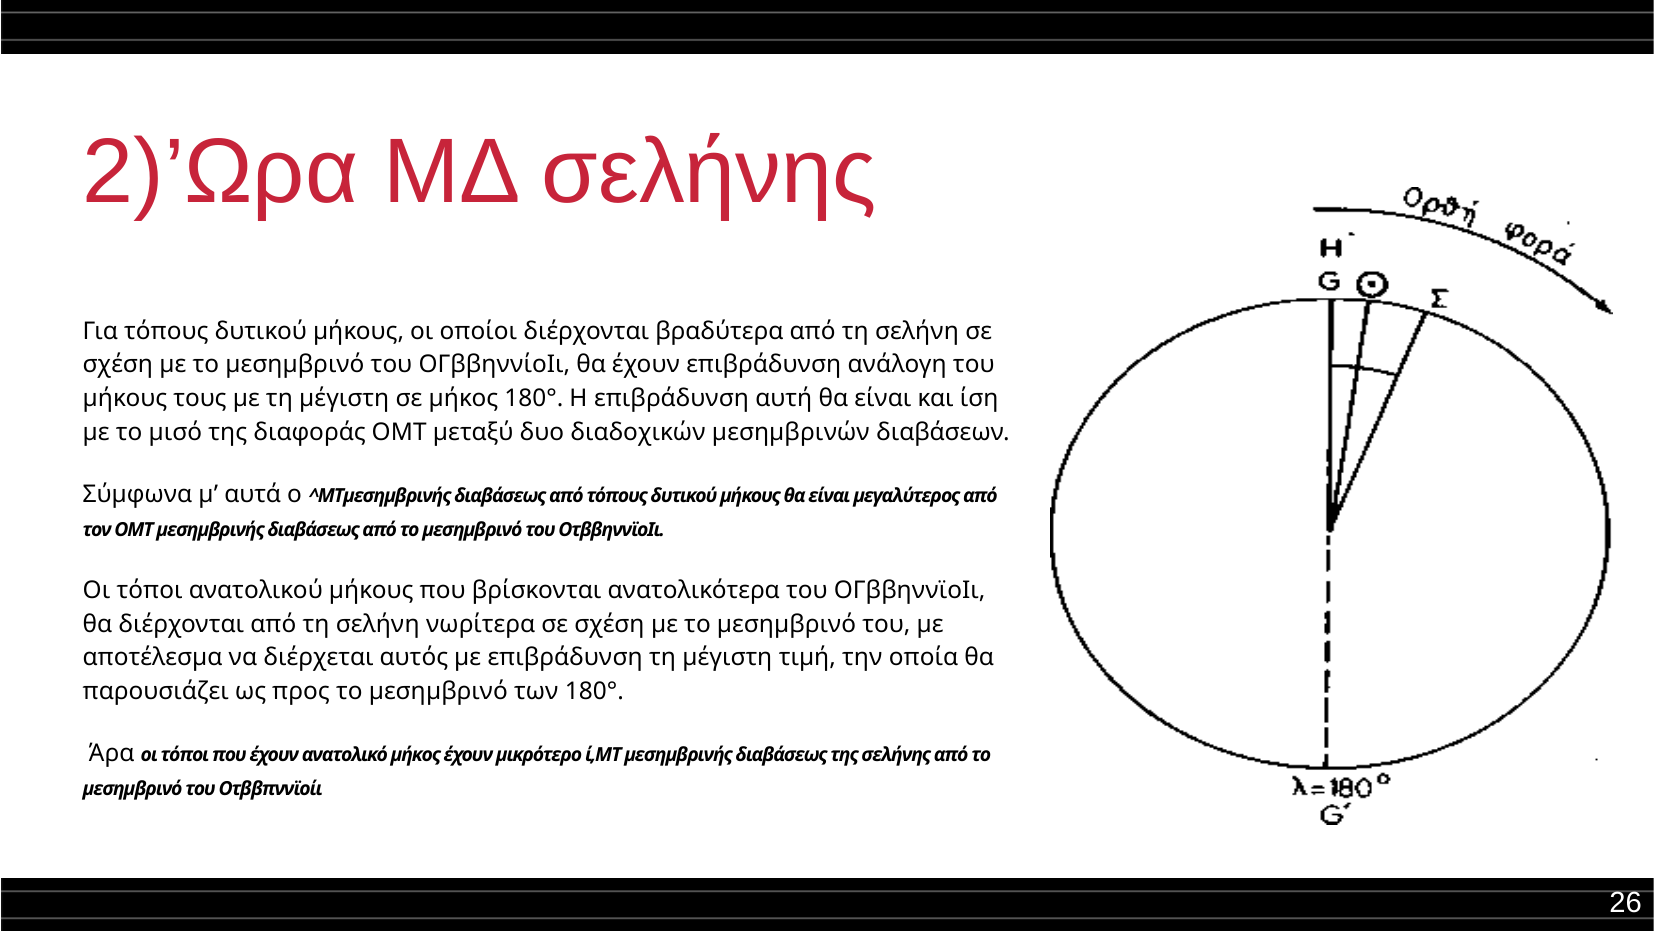

# 2)’Ωρα ΜΔ σελήνης
Για τόπους δυτικού μήκους, οι οποίοι διέρχονται βραδύτερα από τη σελήνη σε σχέση με το μεσημβρινό του ΟΓββηννίοΙι, θα έχουν επιβράδυνση ανάλογη του μήκους τους με τη μέγιστη σε μήκος 180°. Η επιβράδυνση αυτή θα είναι και ίση με το μισό της διαφοράς ΟΜΤ μεταξύ δυο διαδοχικών μεσημβρινών διαβάσεων.
Σύμφωνα μ’ αυτά ο ^ΜΤμεσημβρινής διαβάσεως από τόπους δυτικού μήκους θα είναι μεγαλύτερος από τον ΟΜΤ μεσημβρινής διαβάσεως από το μεσημβρινό του ΟτββηννϊοΙι.
Οι τόποι ανατολικού μήκους που βρίσκο­νται ανατολικότερα του ΟΓββηννϊοΙι, θα διέρχονται από τη σελήνη νωρίτερα σε σχέση με το μεσημβρινό του, με αποτέλεσμα να διέρχεται αυτός με επιβράδυν­ση τη μέγιστη τιμή, την οποία θα παρουσιάζει ως προς το μεσημβρινό των 180°.
 Άρα οι τόποι που έχουν ανατολικό μήκος έχουν μικρότερο ί,ΜΤ μεσημβρινής διαβάσεως της σελήνης από το μεσημβρινό του Οτββπννϊοίι